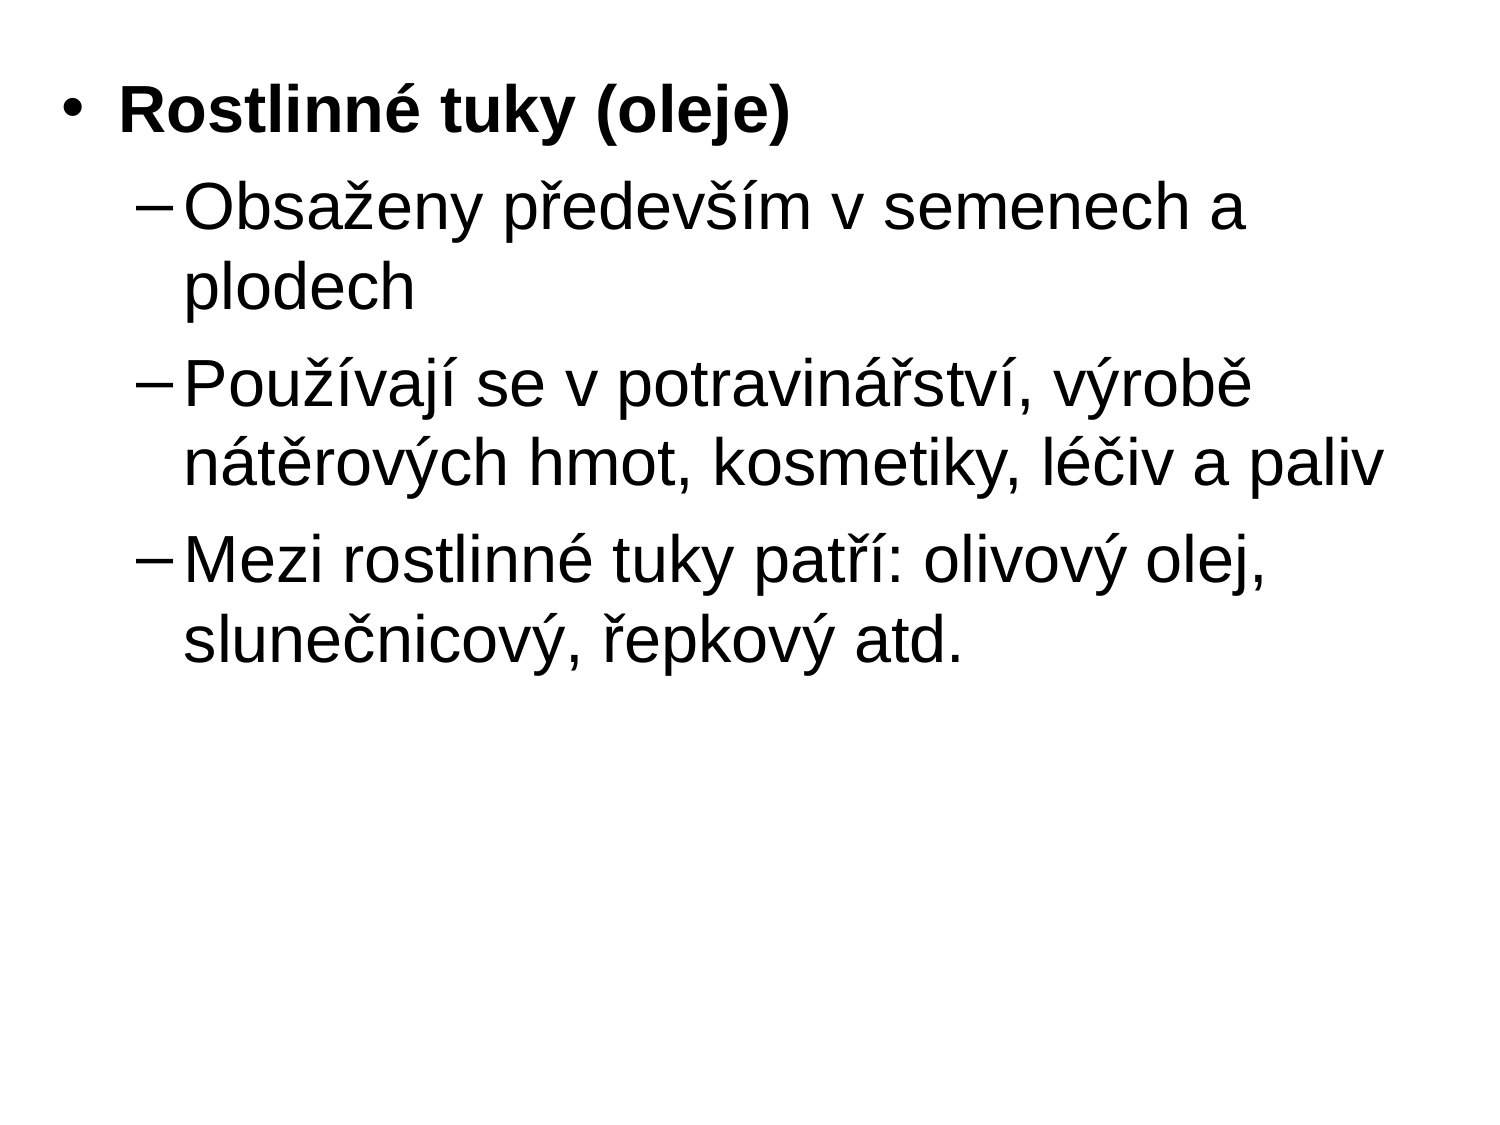

# Rostlinné tuky (oleje)
Obsaženy především v semenech a plodech
Používají se v potravinářství, výrobě nátěrových hmot, kosmetiky, léčiv a paliv
Mezi rostlinné tuky patří: olivový olej, slunečnicový, řepkový atd.